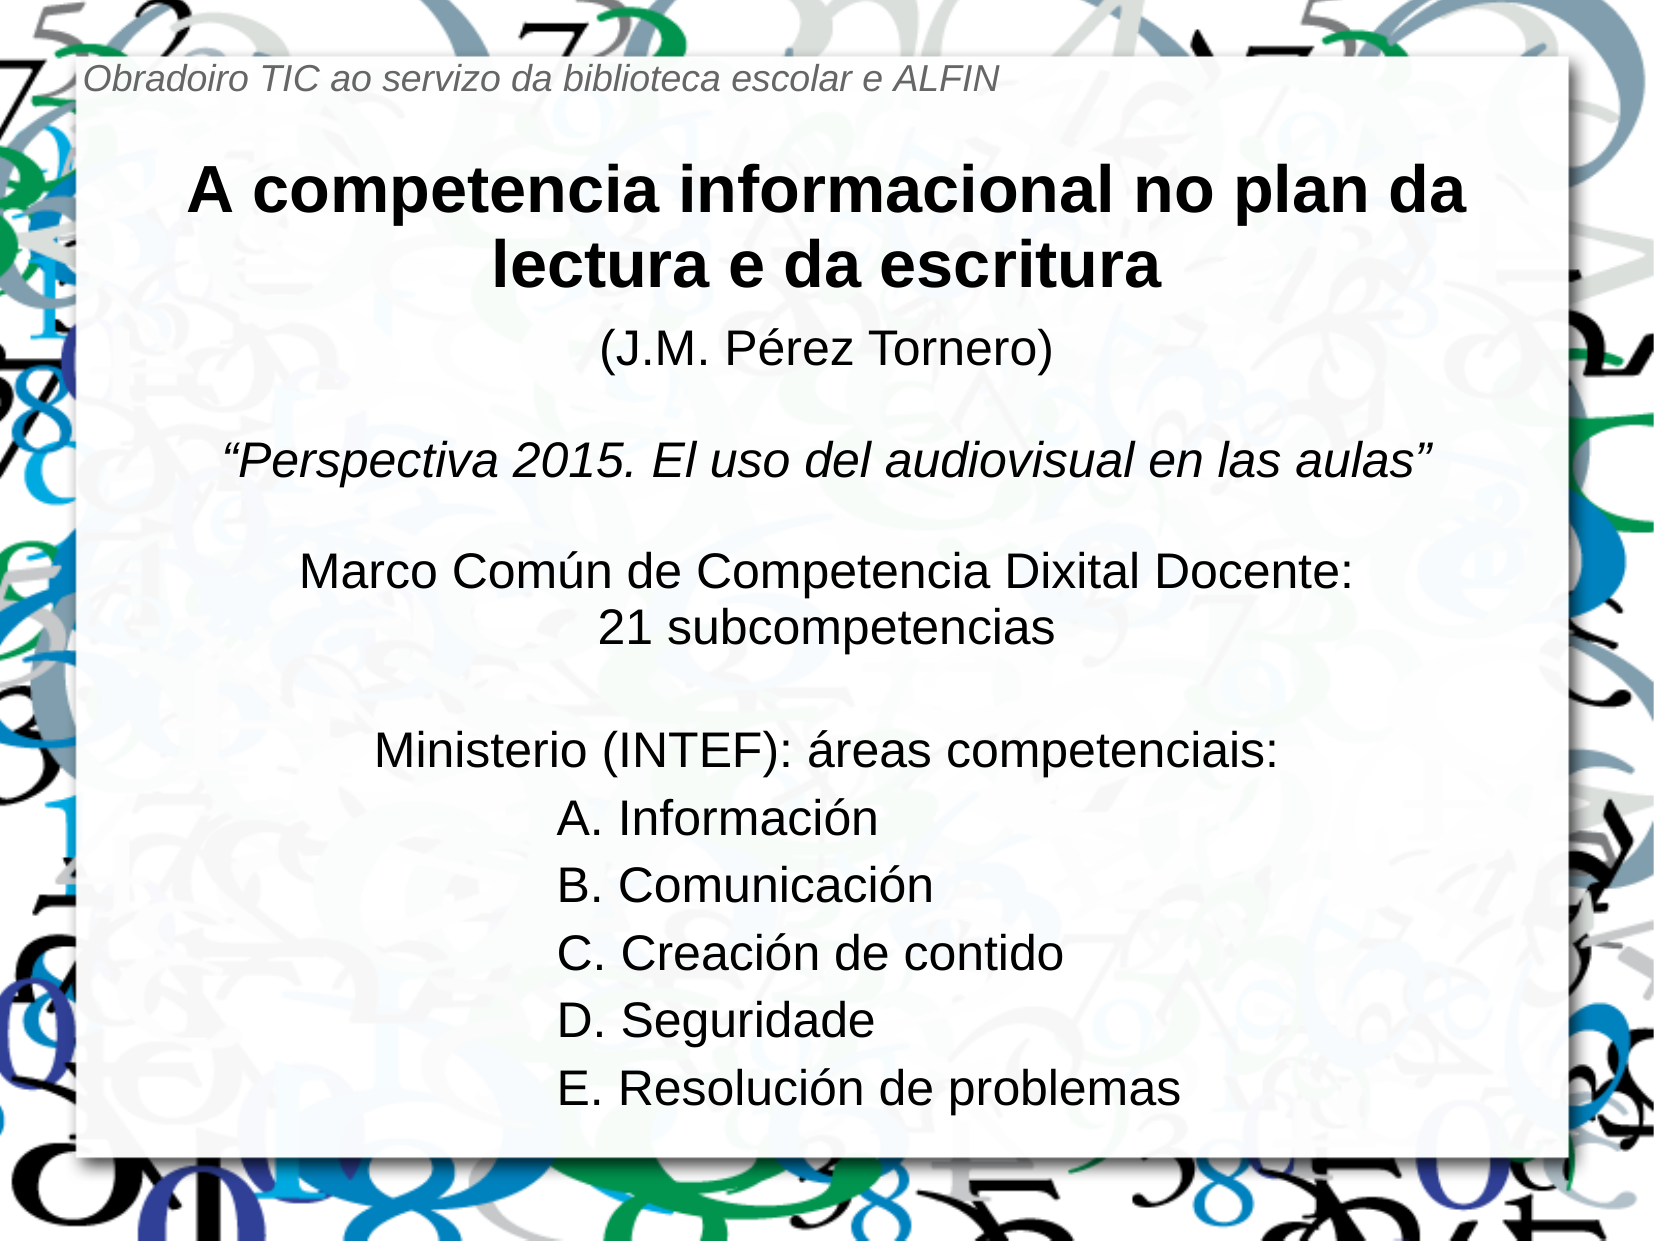

Obradoiro TIC ao servizo da biblioteca escolar e ALFIN
A competencia informacional no plan da lectura e da escritura
(J.M. Pérez Tornero)
“Perspectiva 2015. El uso del audiovisual en las aulas”
Marco Común de Competencia Dixital Docente:
21 subcompetencias
Ministerio (INTEF): áreas competenciais:
A. Información
B. Comunicación
C. Creación de contido
D. Seguridade
E. Resolución de problemas